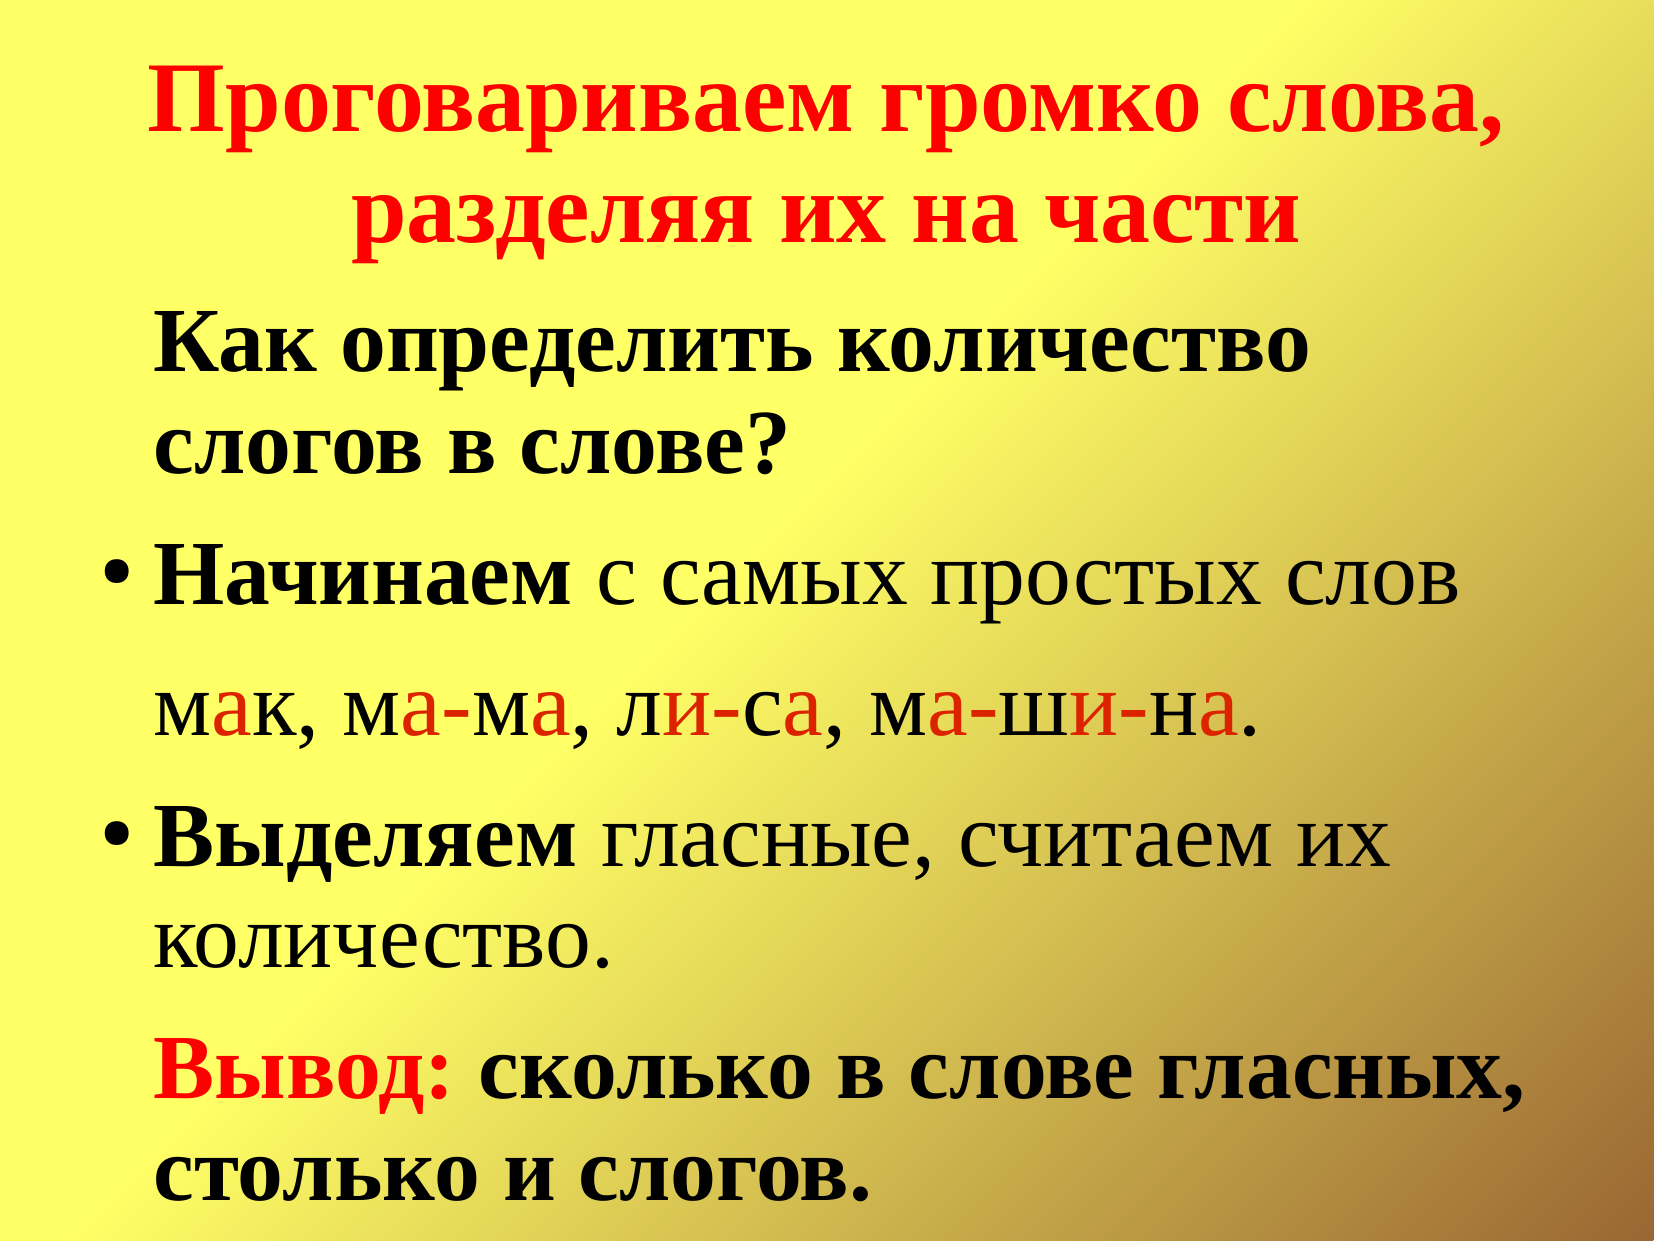

# Проговариваем громко слова, разделяя их на части
Как определить количество слогов в слове?
Начинаем с самых простых слов
мак, ма-ма, ли-са, ма-ши-на.
Выделяем гласные, считаем их количество.
Вывод: сколько в слове гласных, столько и слогов.